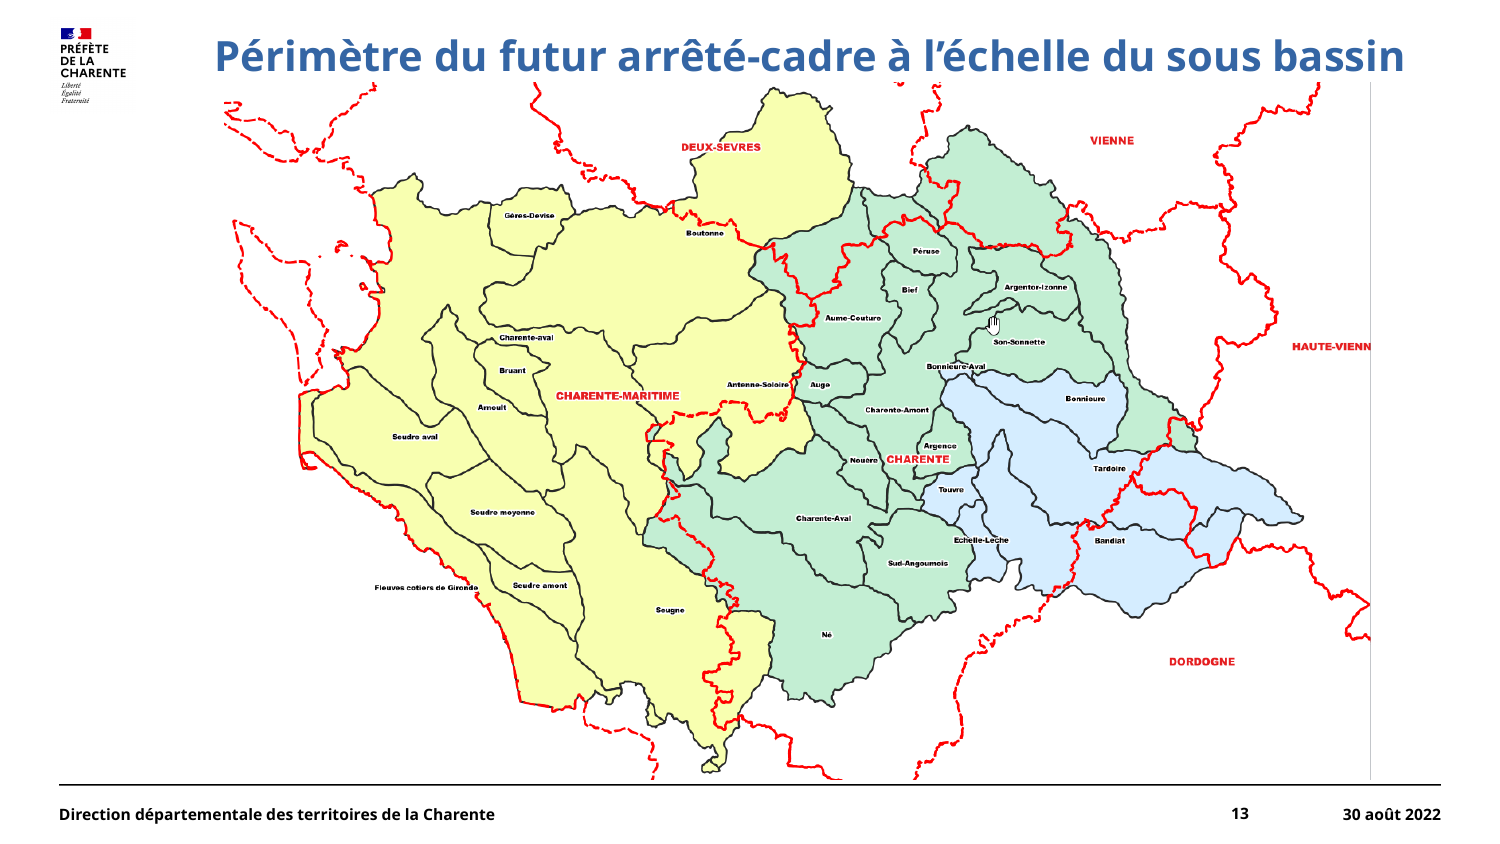

# Périmètre du futur arrêté-cadre à l’échelle du sous bassin
Direction départementale des territoires de la Charente
30 août 2022